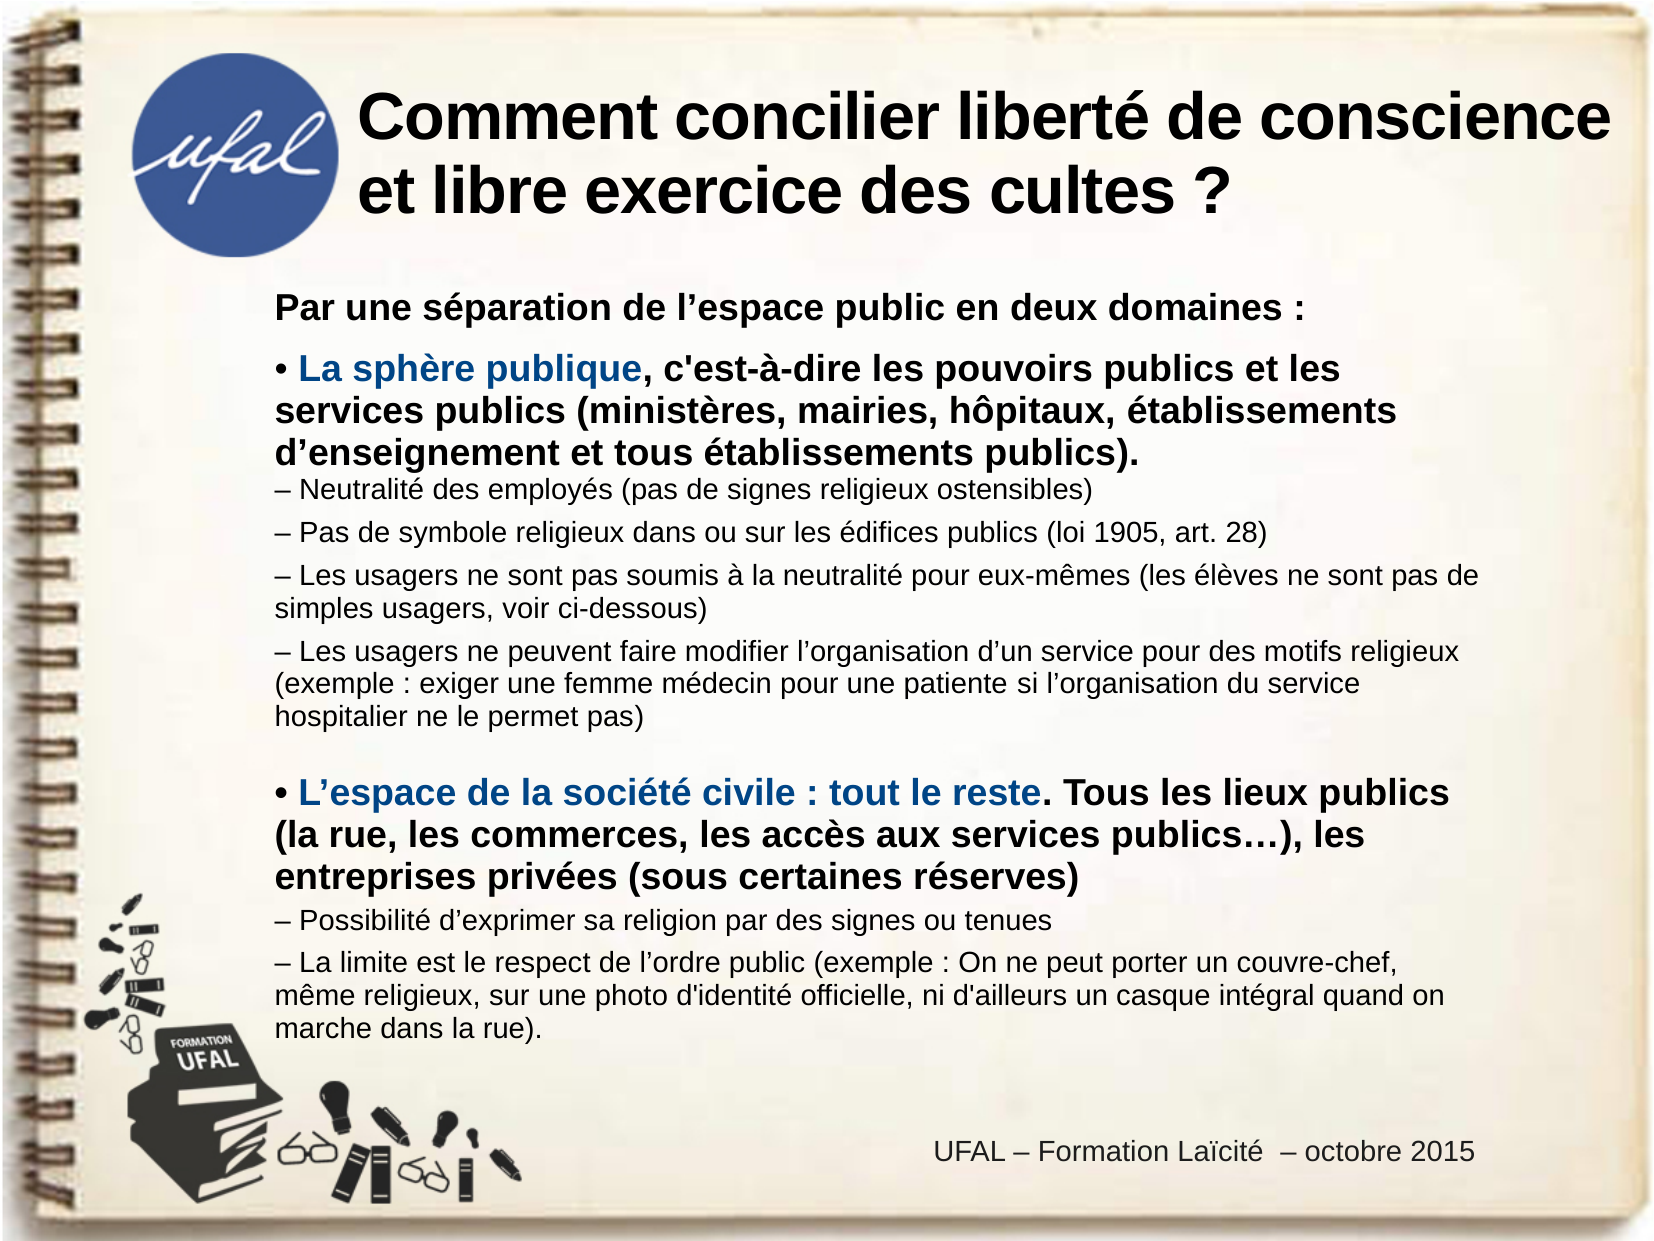

Comment concilier liberté de conscience et libre exercice des cultes ?
Par une séparation de l’espace public en deux domaines :
• La sphère publique, c'est-à-dire les pouvoirs publics et les services publics (ministères, mairies, hôpitaux, établissements d’enseignement et tous établissements publics).
– Neutralité des employés (pas de signes religieux ostensibles)
– Pas de symbole religieux dans ou sur les édifices publics (loi 1905, art. 28)
– Les usagers ne sont pas soumis à la neutralité pour eux-mêmes (les élèves ne sont pas de simples usagers, voir ci-dessous)
– Les usagers ne peuvent faire modifier l’organisation d’un service pour des motifs religieux (exemple : exiger une femme médecin pour une patiente si l’organisation du service hospitalier ne le permet pas)
• L’espace de la société civile : tout le reste. Tous les lieux publics (la rue, les commerces, les accès aux services publics…), les entreprises privées (sous certaines réserves)
– Possibilité d’exprimer sa religion par des signes ou tenues
– La limite est le respect de l’ordre public (exemple : On ne peut porter un couvre-chef, même religieux, sur une photo d'identité officielle, ni d'ailleurs un casque intégral quand on marche dans la rue).
UFAL – Formation Laïcité – octobre 2015